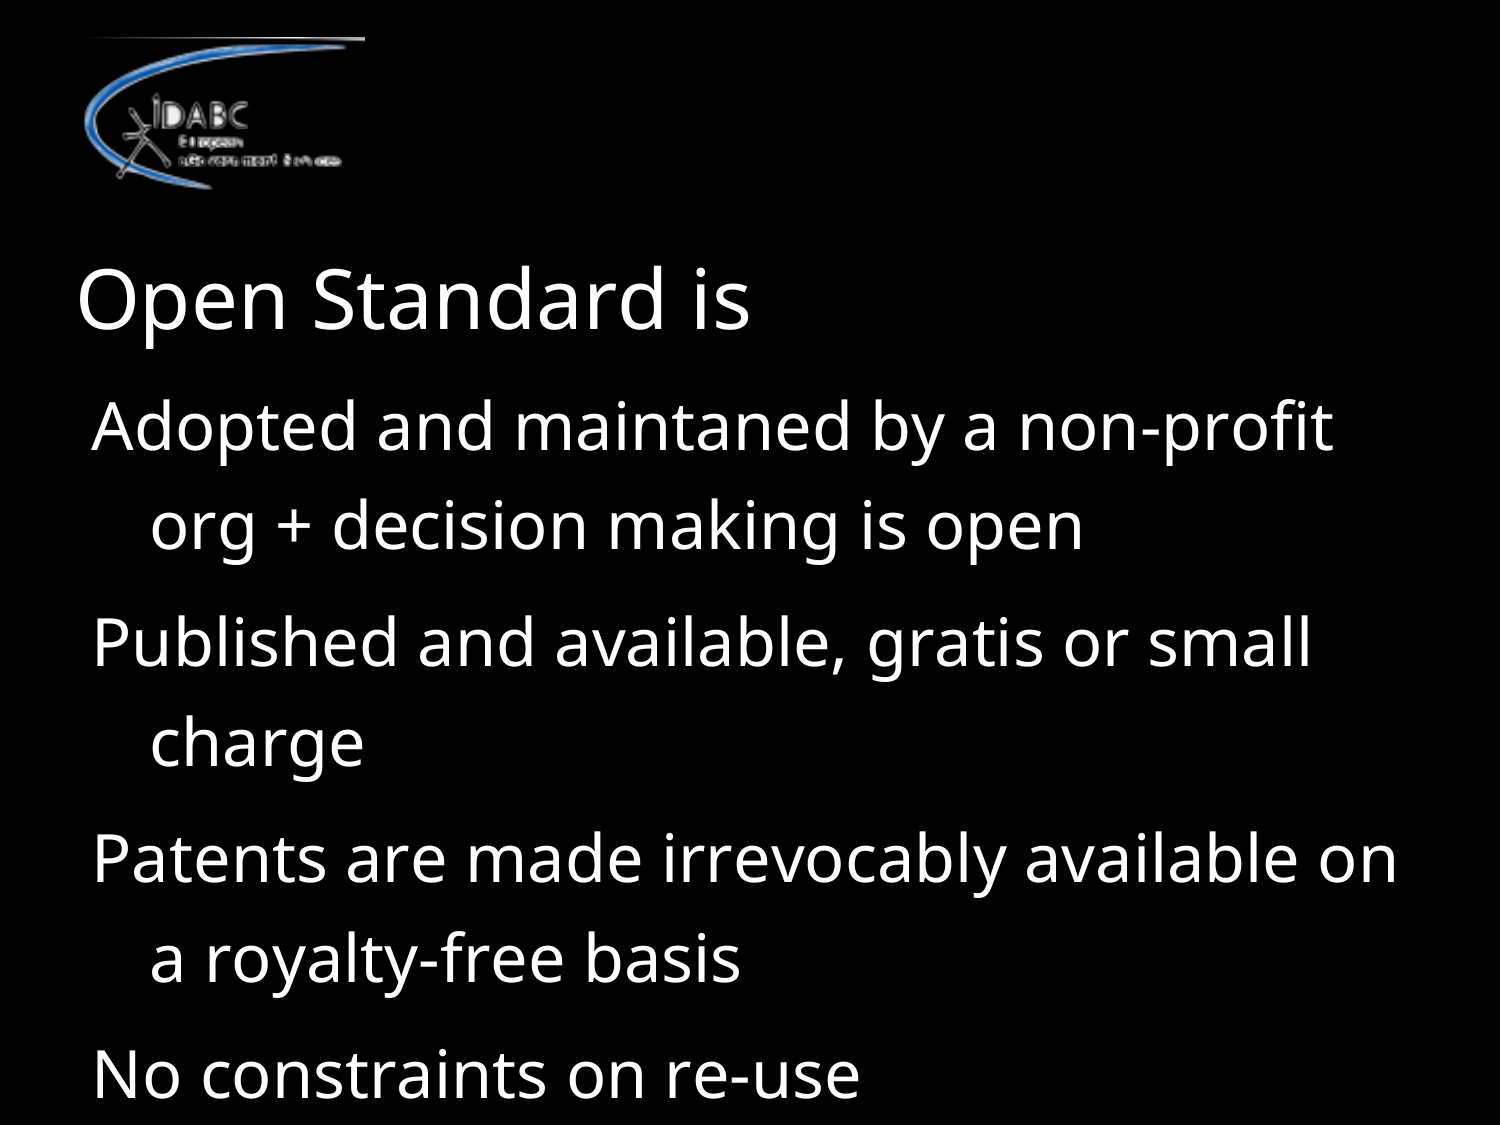

# Open Standard is
Adopted and maintaned by a non-profit org + decision making is open
Published and available, gratis or small charge
Patents are made irrevocably available on a royalty-free basis
No constraints on re-use